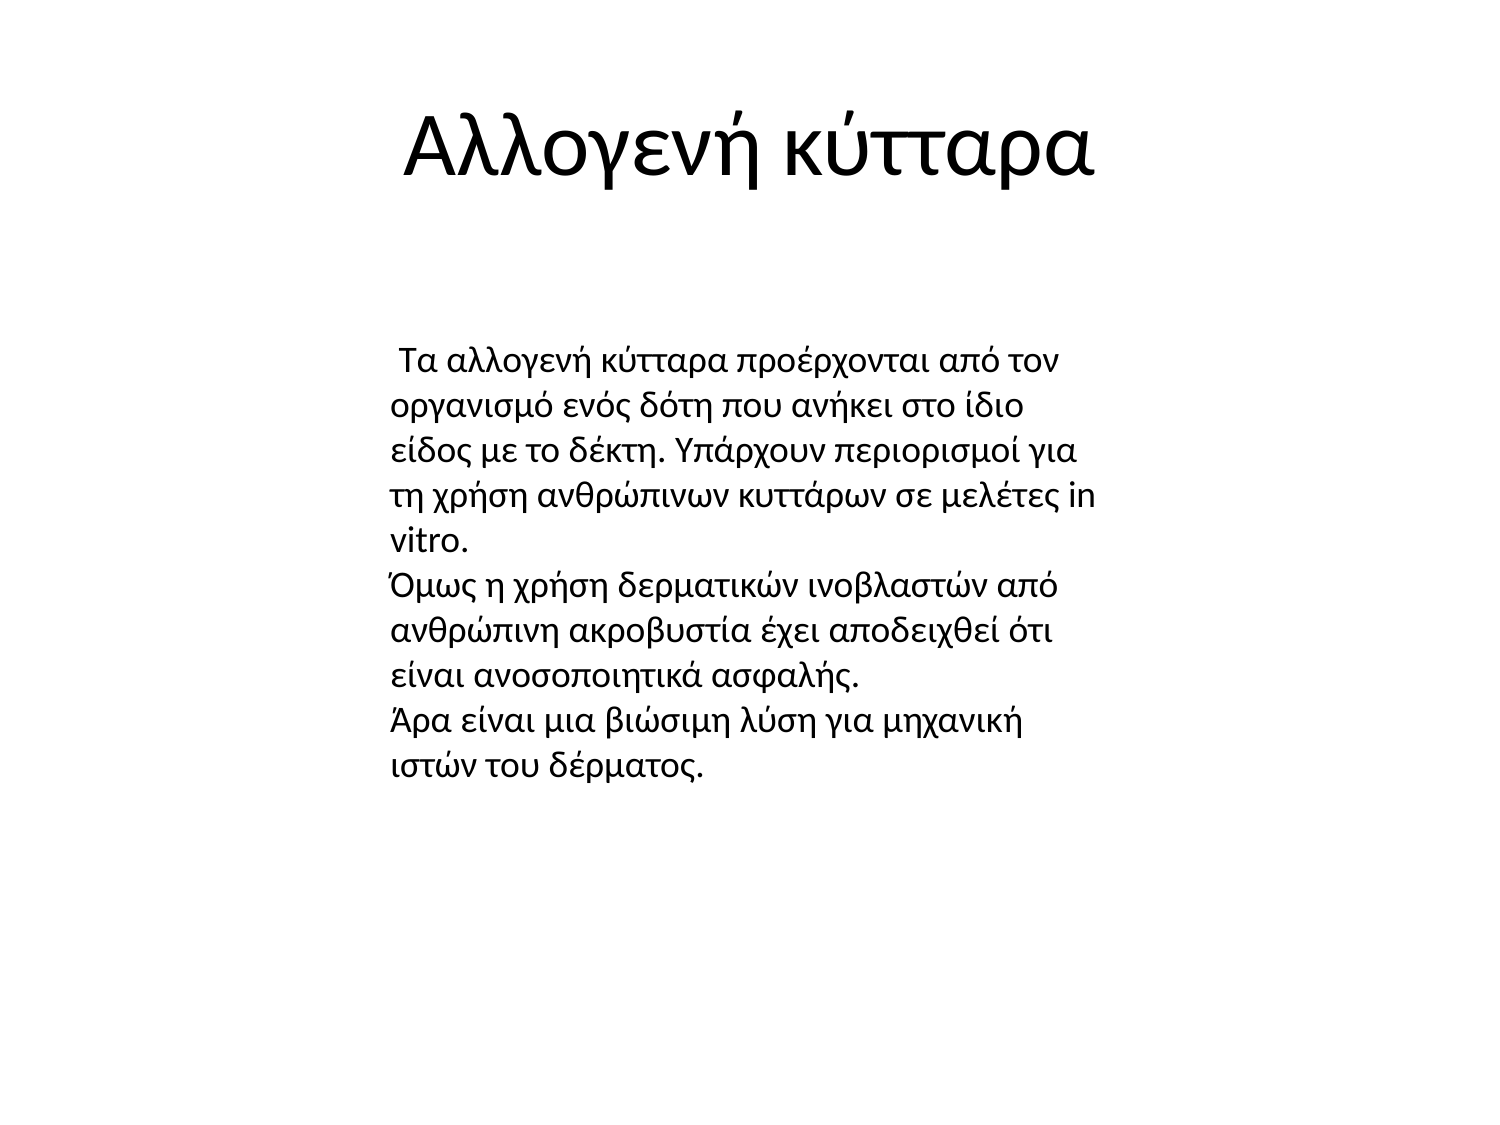

# Αλλογενή κύτταρα
 Τα αλλογενή κύτταρα προέρχονται από τον οργανισμό ενός δότη που ανήκει στο ίδιο είδος με το δέκτη. Υπάρχουν περιορισμοί για τη χρήση ανθρώπινων κυττάρων σε μελέτες in vitro.
Όμως η χρήση δερματικών ινοβλαστών από ανθρώπινη ακροβυστία έχει αποδειχθεί ότι είναι ανοσοποιητικά ασφαλής.
Άρα είναι μια βιώσιμη λύση για μηχανική ιστών του δέρματος.